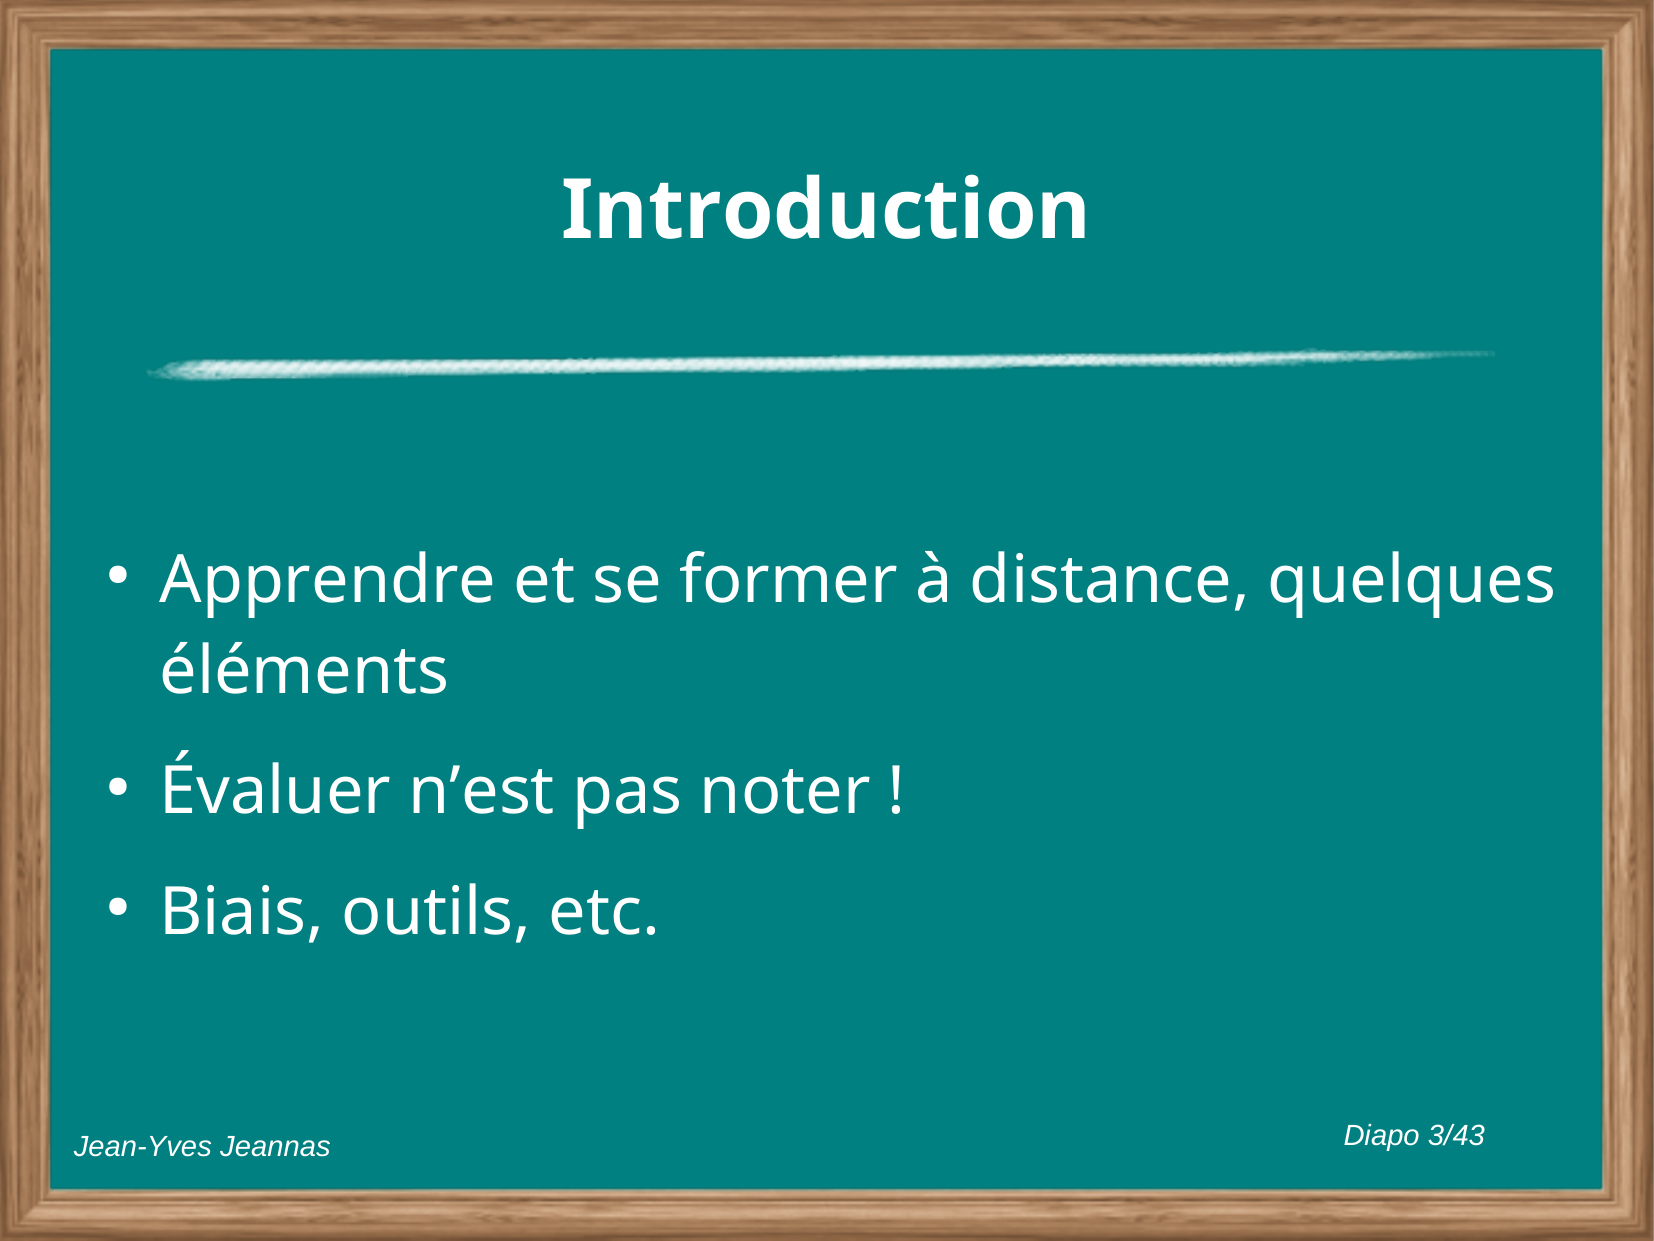

# Introduction
Apprendre et se former à distance, quelques éléments
Évaluer n’est pas noter !
Biais, outils, etc.